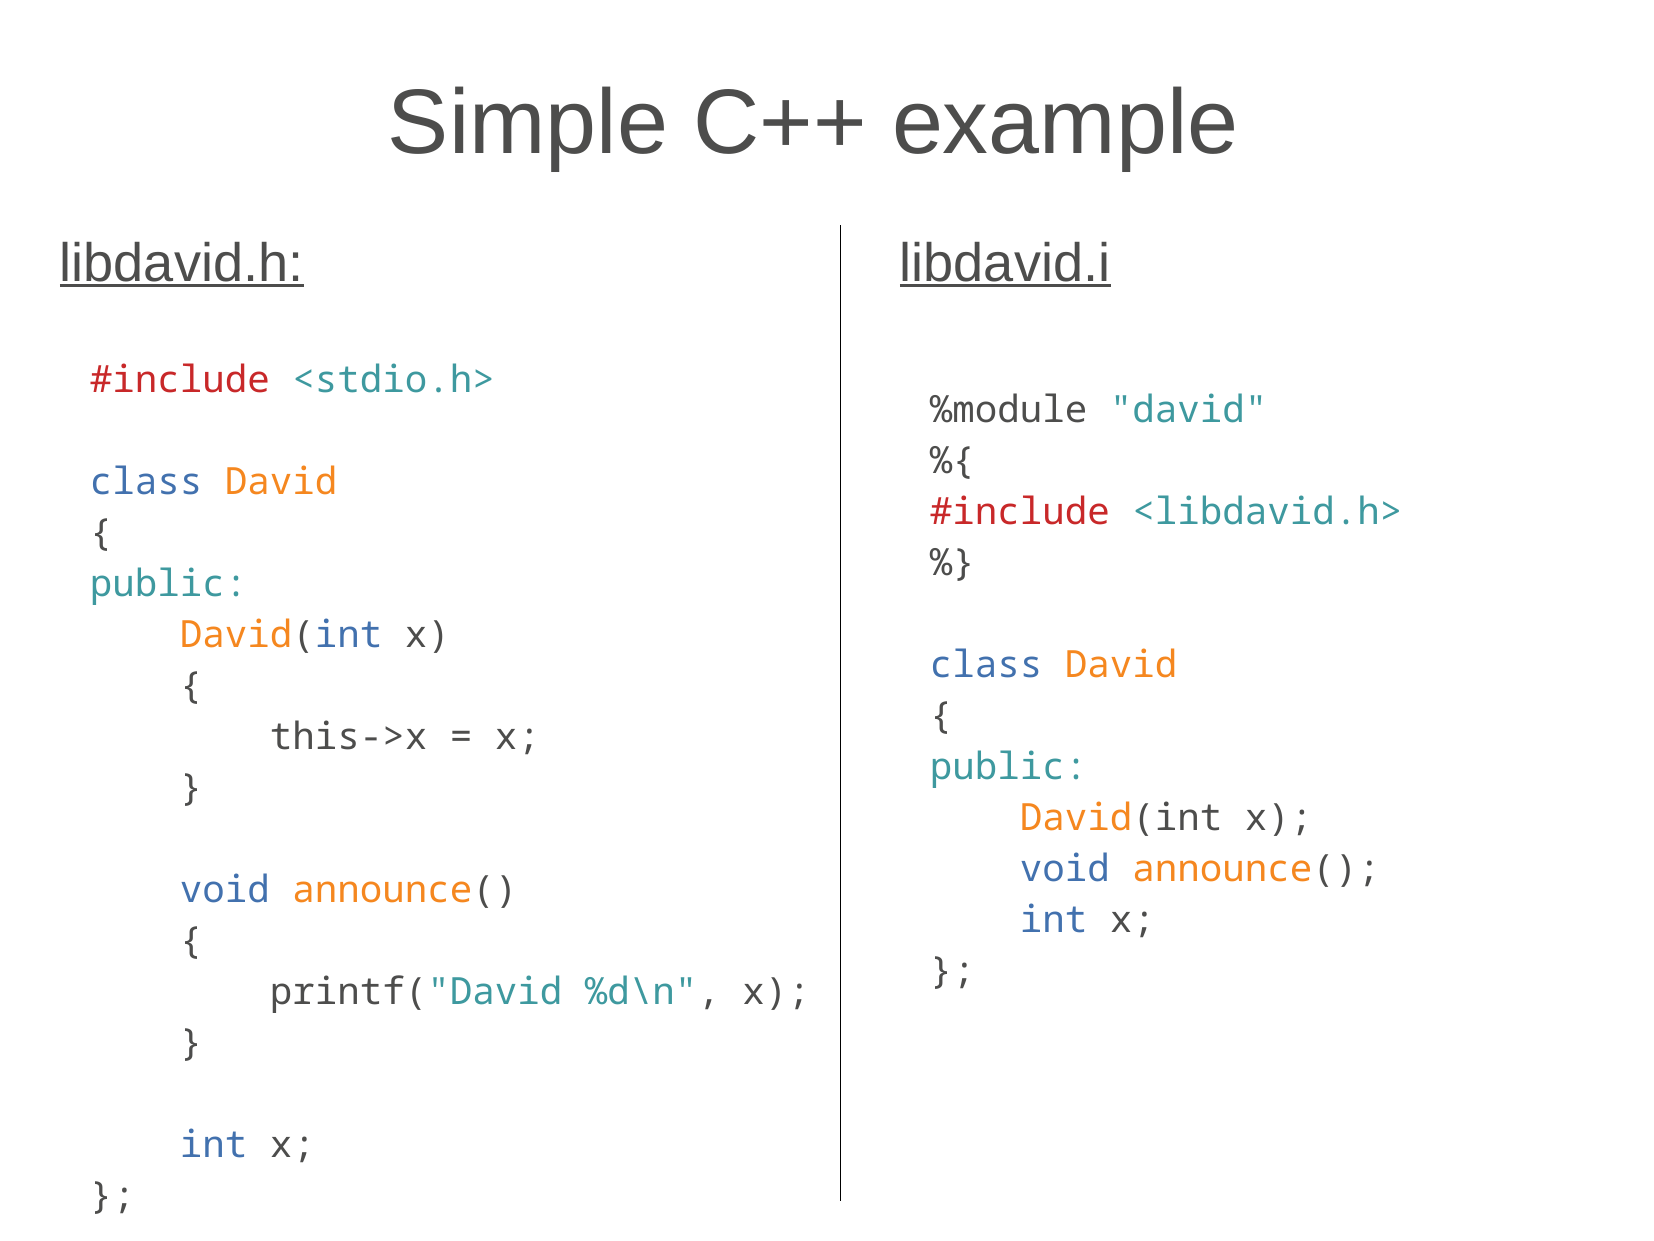

# Simple C++ example
libdavid.h:
libdavid.i
#include <stdio.h>
class David
{
public:
 David(int x)
 {
 this->x = x;
 }
 void announce()
 {
 printf("David %d\n", x);
 }
 int x;
};
%module "david"
%{
#include <libdavid.h>
%}
class David
{
public:
 David(int x);
 void announce();
 int x;
};